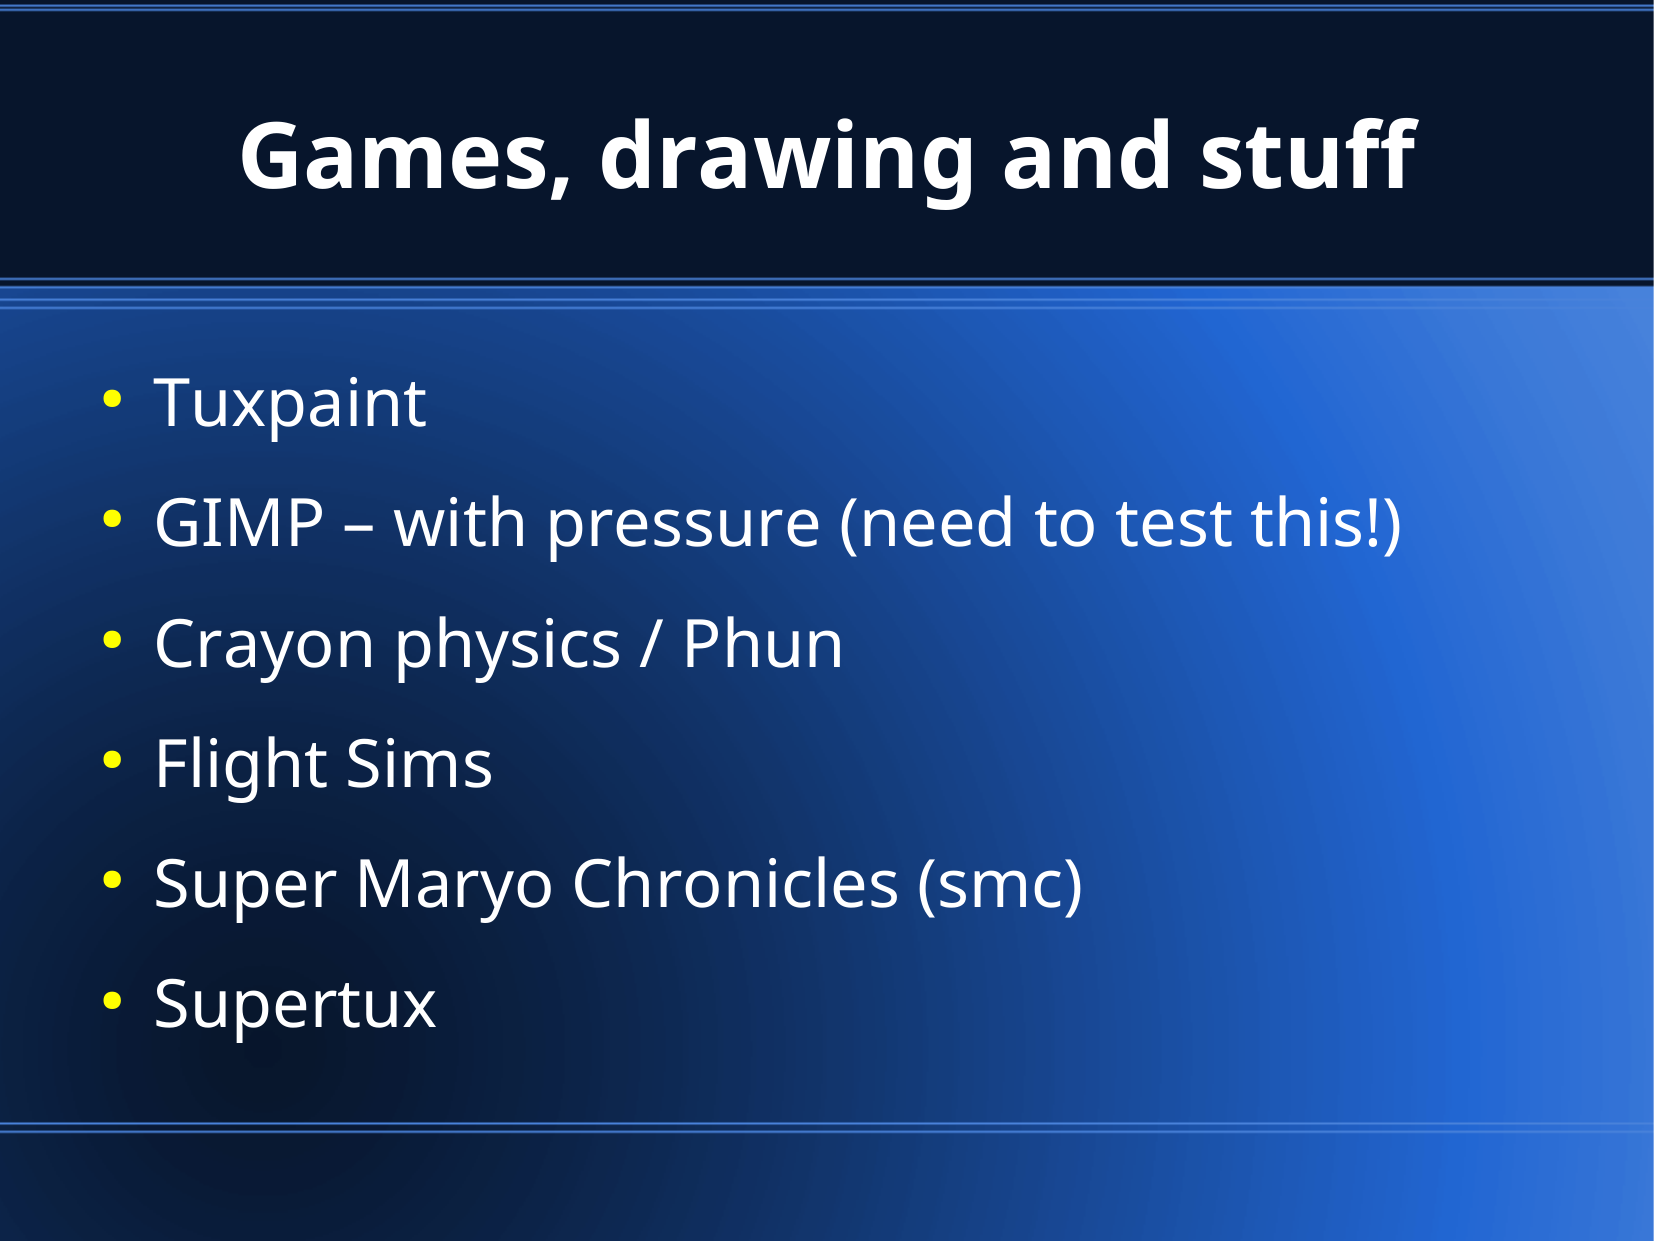

# Games, drawing and stuff
Tuxpaint
GIMP – with pressure (need to test this!)
Crayon physics / Phun
Flight Sims
Super Maryo Chronicles (smc)
Supertux